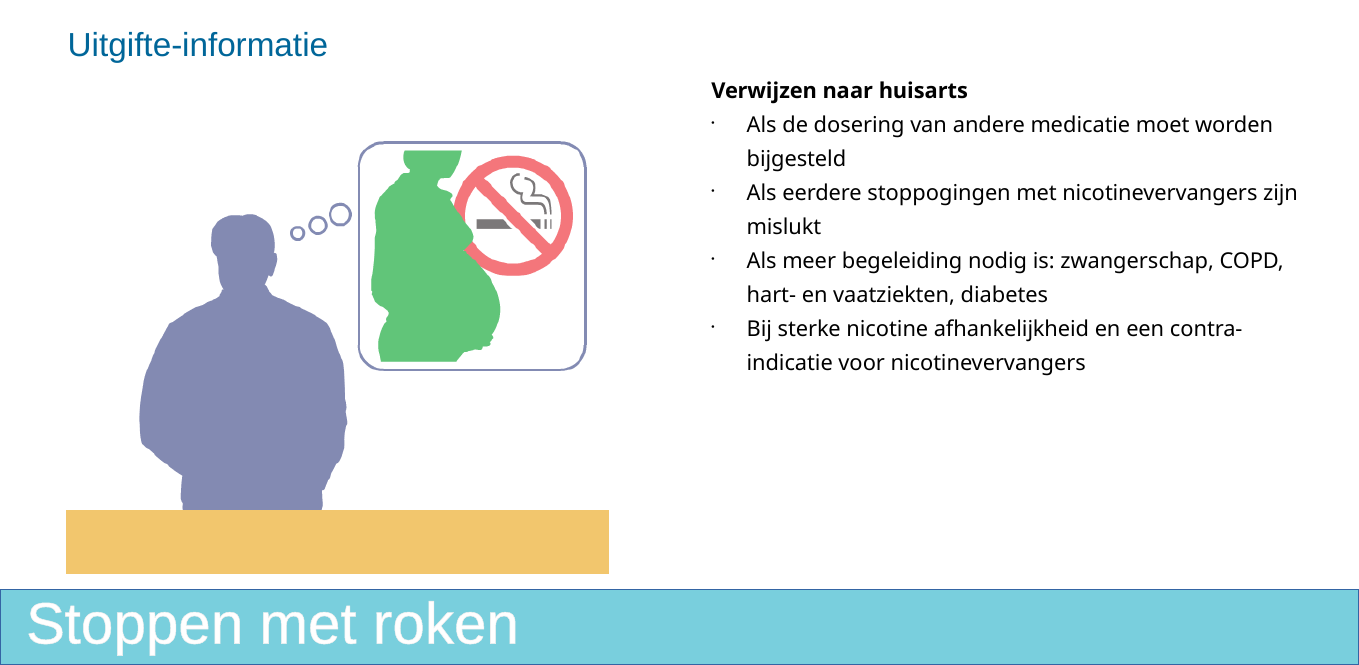

# Uitgifte-informatie
Verwijzen naar huisarts
Als de dosering van andere medicatie moet worden
bijgesteld
Als eerdere stoppogingen met nicotinevervangers zijn
mislukt
Als meer begeleiding nodig is: zwangerschap, COPD, hart- en vaatziekten, diabetes
Bij sterke nicotine afhankelijkheid en een contra-indicatie voor nicotinevervangers
Stoppen met roken
september 2020